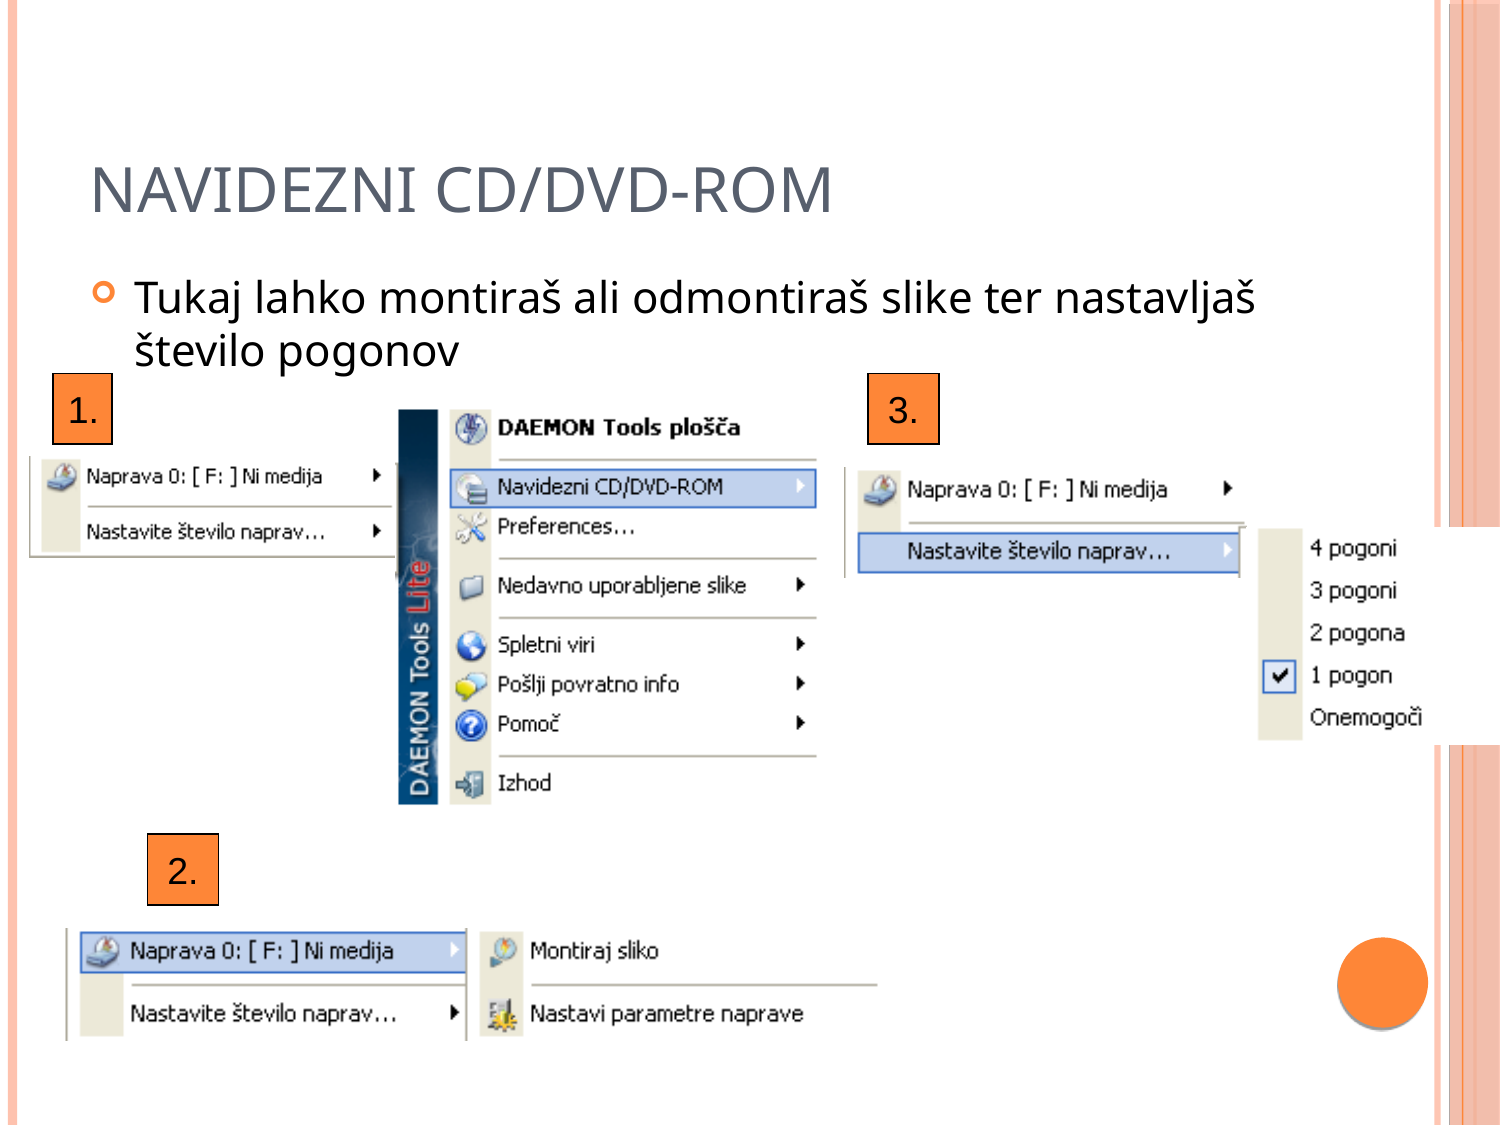

# Navidezni CD/DVD-ROM
Tukaj lahko montiraš ali odmontiraš slike ter nastavljaš število pogonov
1.
3.
2.